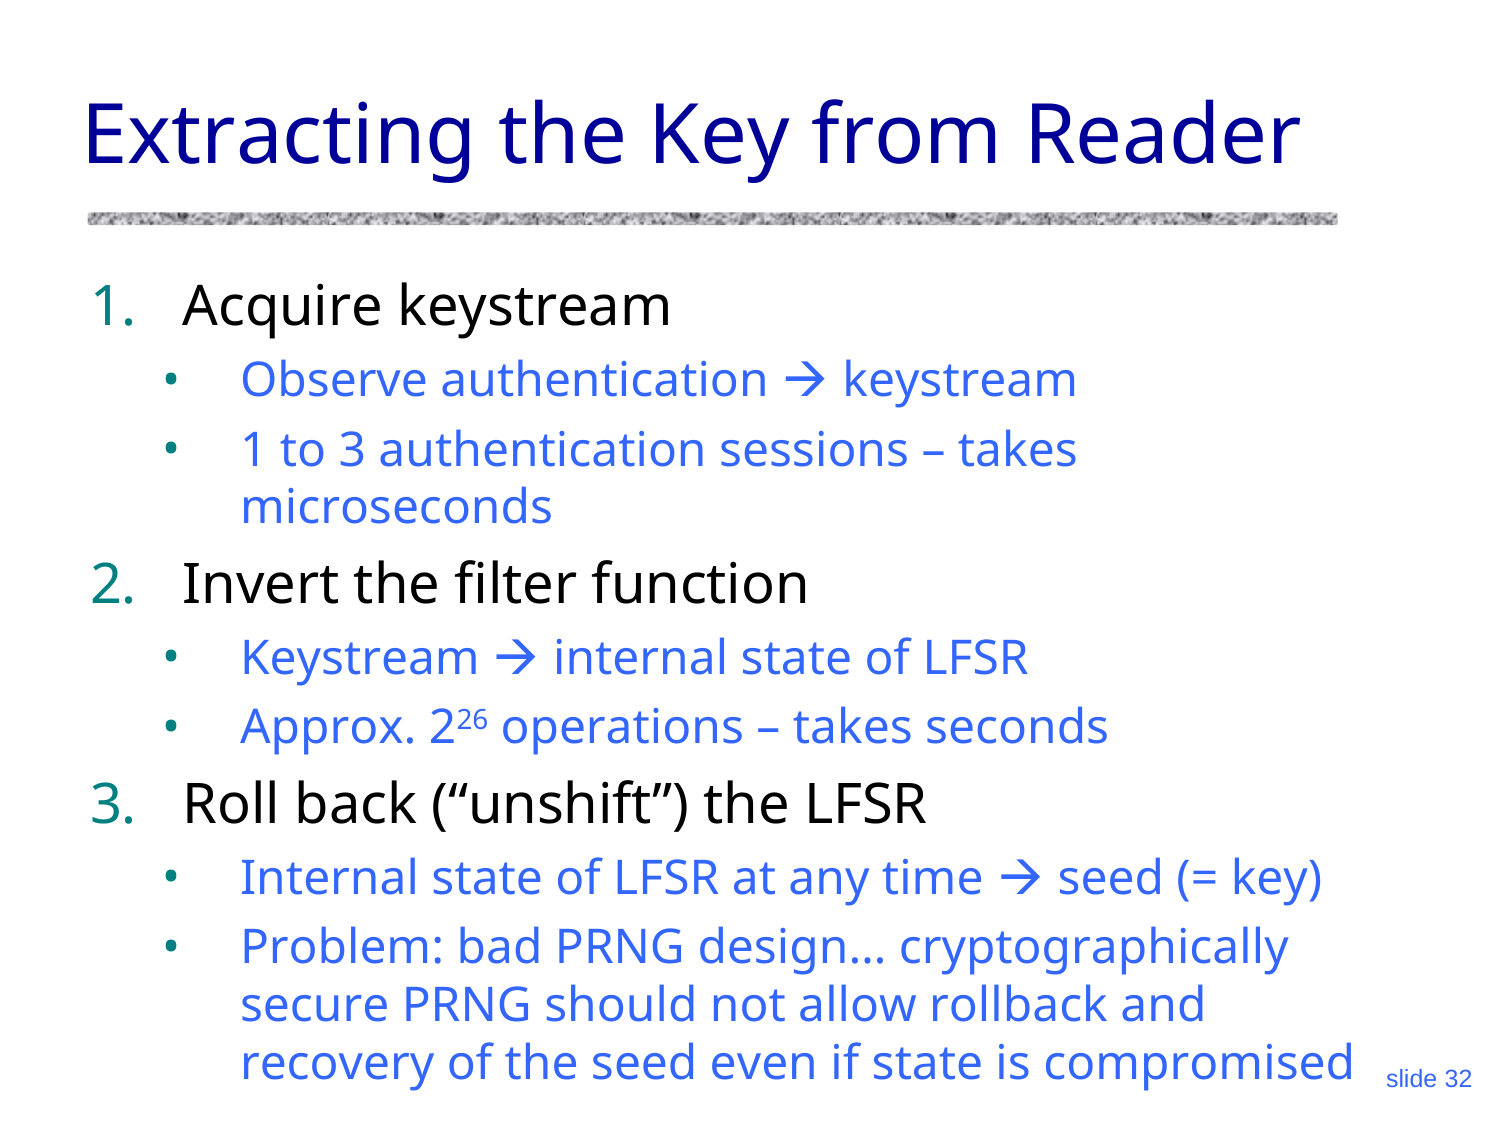

Extracting the Key from Reader
# Acquire keystream
Observe authentication  keystream
1 to 3 authentication sessions – takes microseconds
Invert the filter function
Keystream  internal state of LFSR
Approx. 226 operations – takes seconds
Roll back (“unshift”) the LFSR
Internal state of LFSR at any time  seed (= key)
Problem: bad PRNG design… cryptographically secure PRNG should not allow rollback and recovery of the seed even if state is compromised
slide